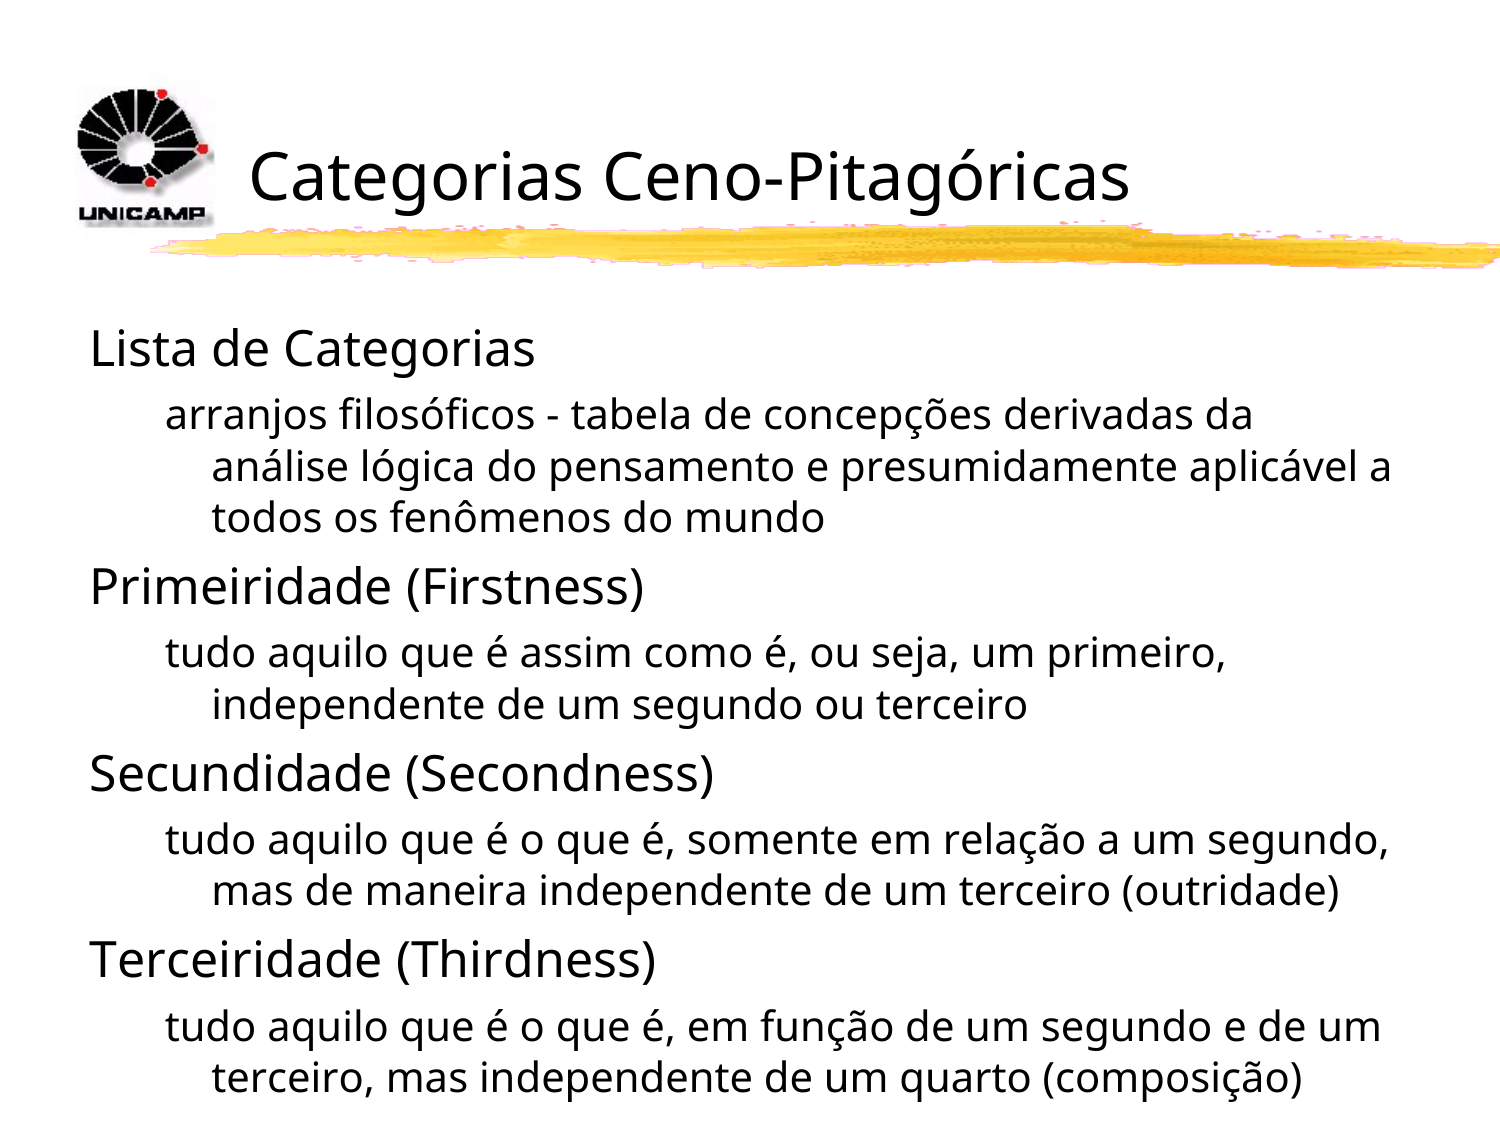

# Categorias Ceno-Pitagóricas
Lista de Categorias
arranjos filosóficos - tabela de concepções derivadas da análise lógica do pensamento e presumidamente aplicável a todos os fenômenos do mundo
Primeiridade (Firstness)
tudo aquilo que é assim como é, ou seja, um primeiro, independente de um segundo ou terceiro
Secundidade (Secondness)
tudo aquilo que é o que é, somente em relação a um segundo, mas de maneira independente de um terceiro (outridade)
Terceiridade (Thirdness)
tudo aquilo que é o que é, em função de um segundo e de um terceiro, mas independente de um quarto (composição)